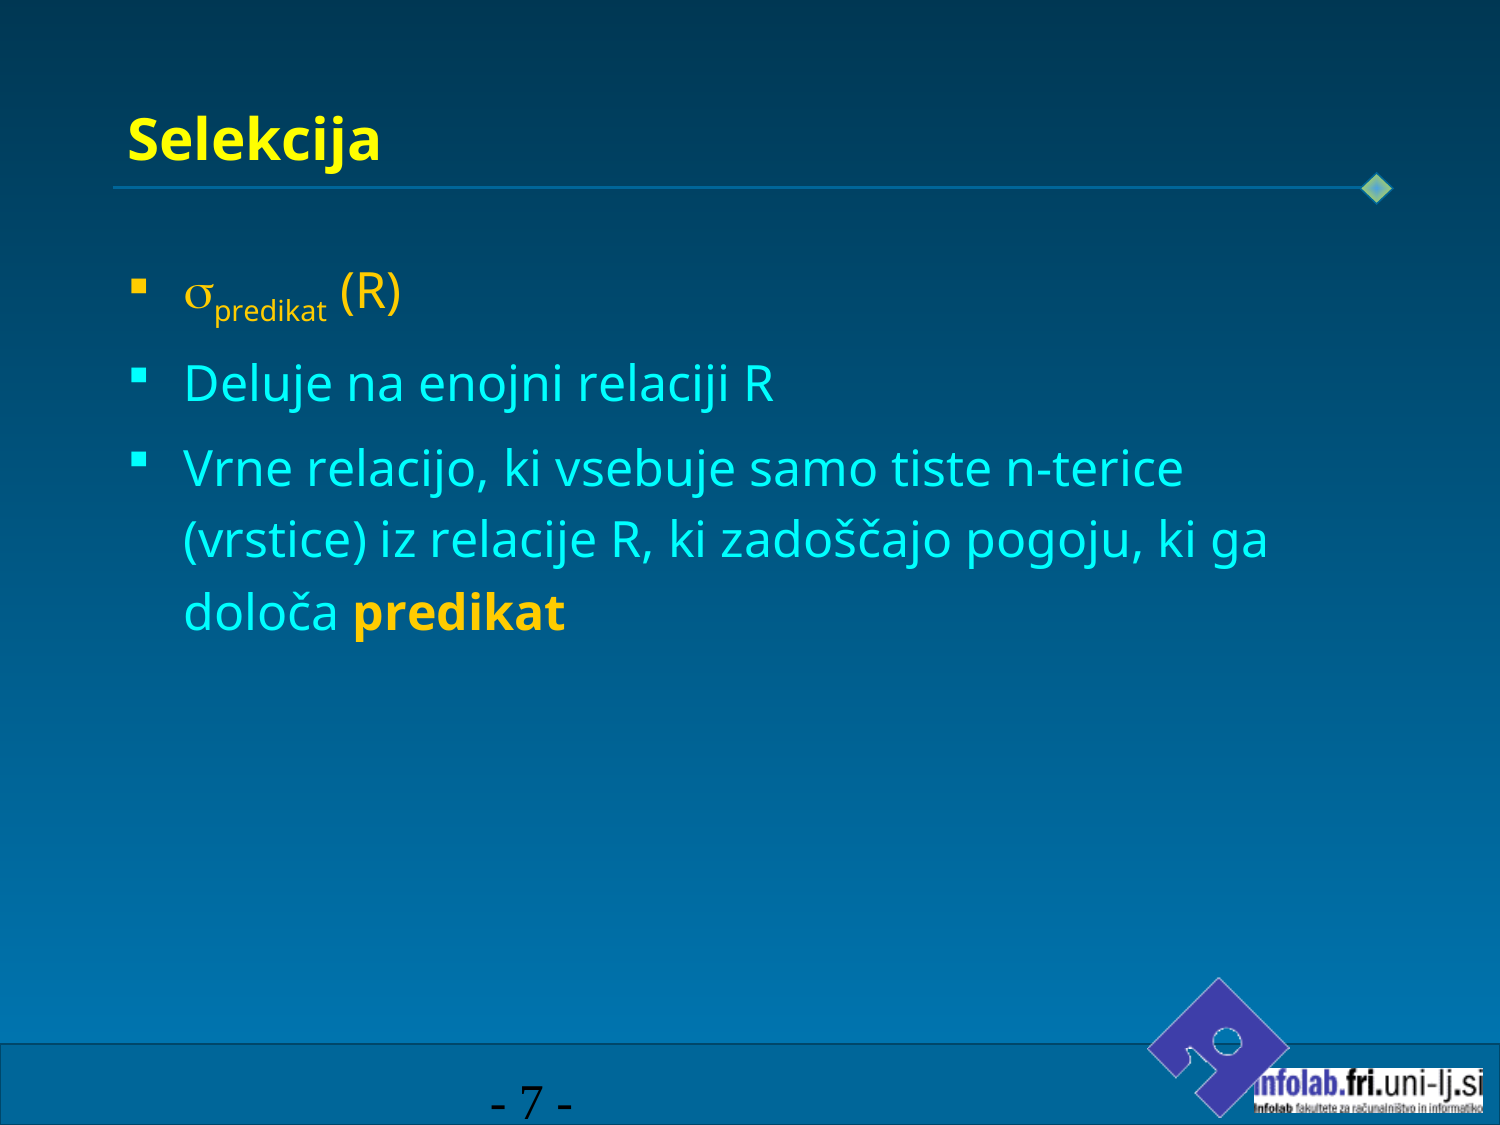

# Selekcija
predikat (R)
Deluje na enojni relaciji R
Vrne relacijo, ki vsebuje samo tiste n-terice (vrstice) iz relacije R, ki zadoščajo pogoju, ki ga določa predikat